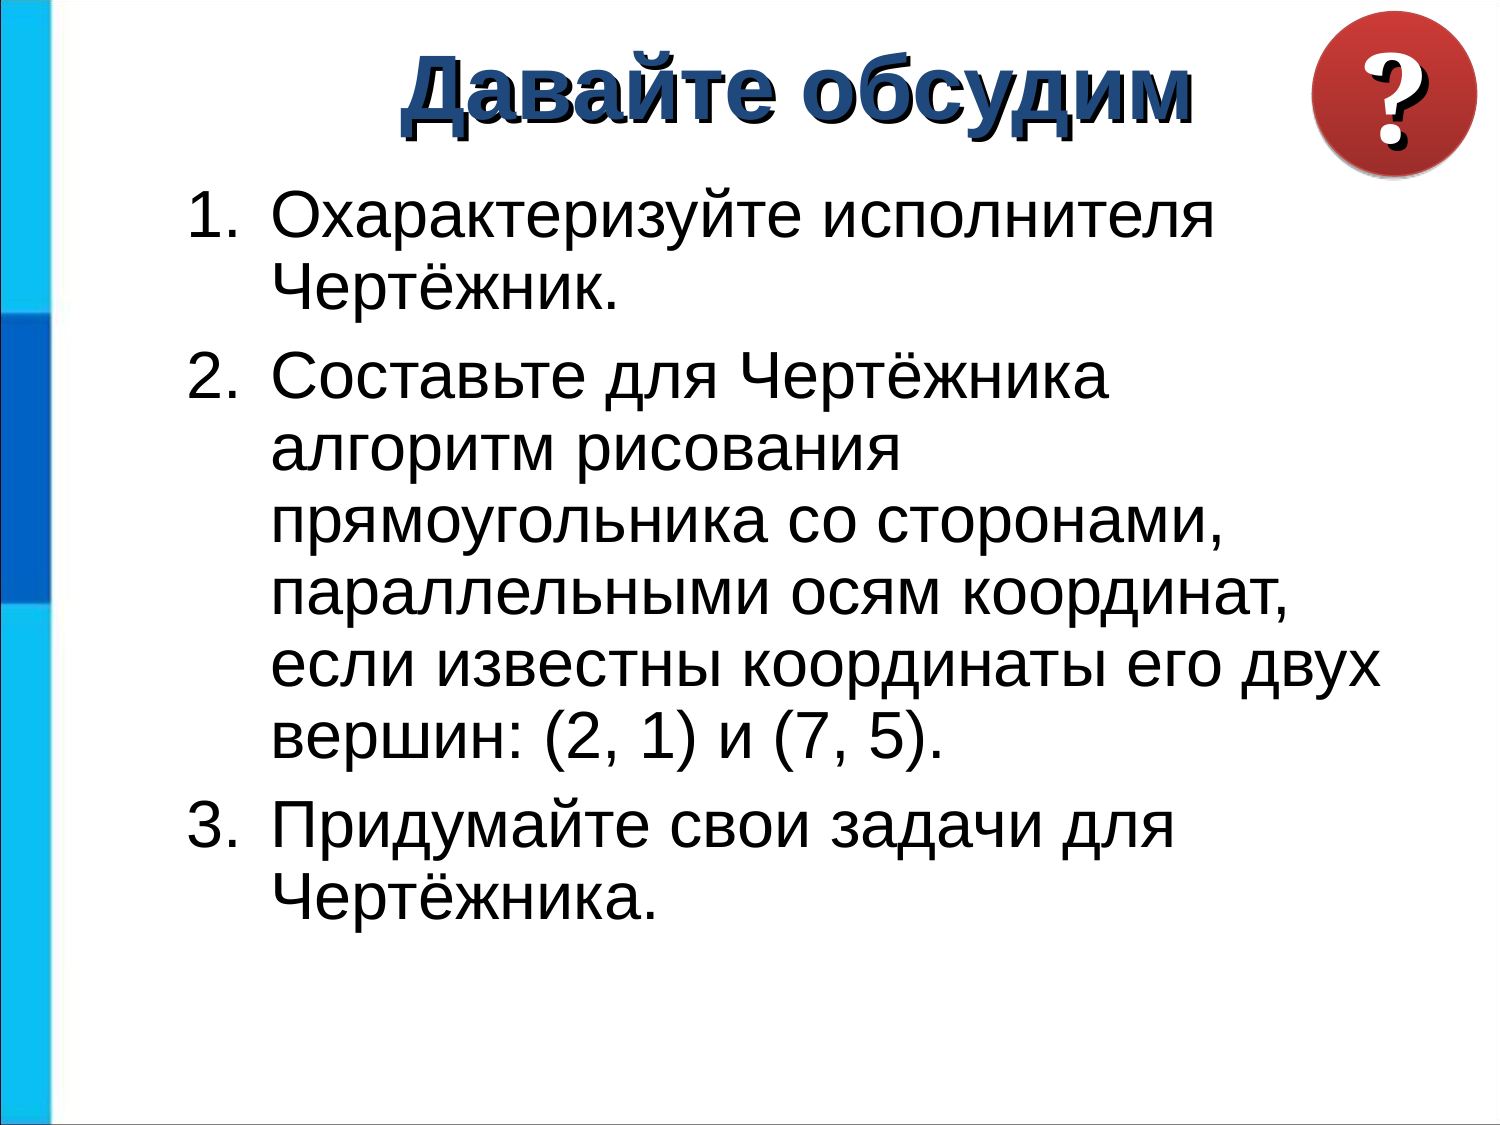

?
Давайте обсудим
# Охарактеризуйте исполнителя Чертёжник.
Составьте для Чертёжника алгоритм рисования прямоугольника со сторонами, параллельными осям координат, если известны координаты его двух вершин: (2, 1) и (7, 5).
Придумайте свои задачи для Чертёжника.